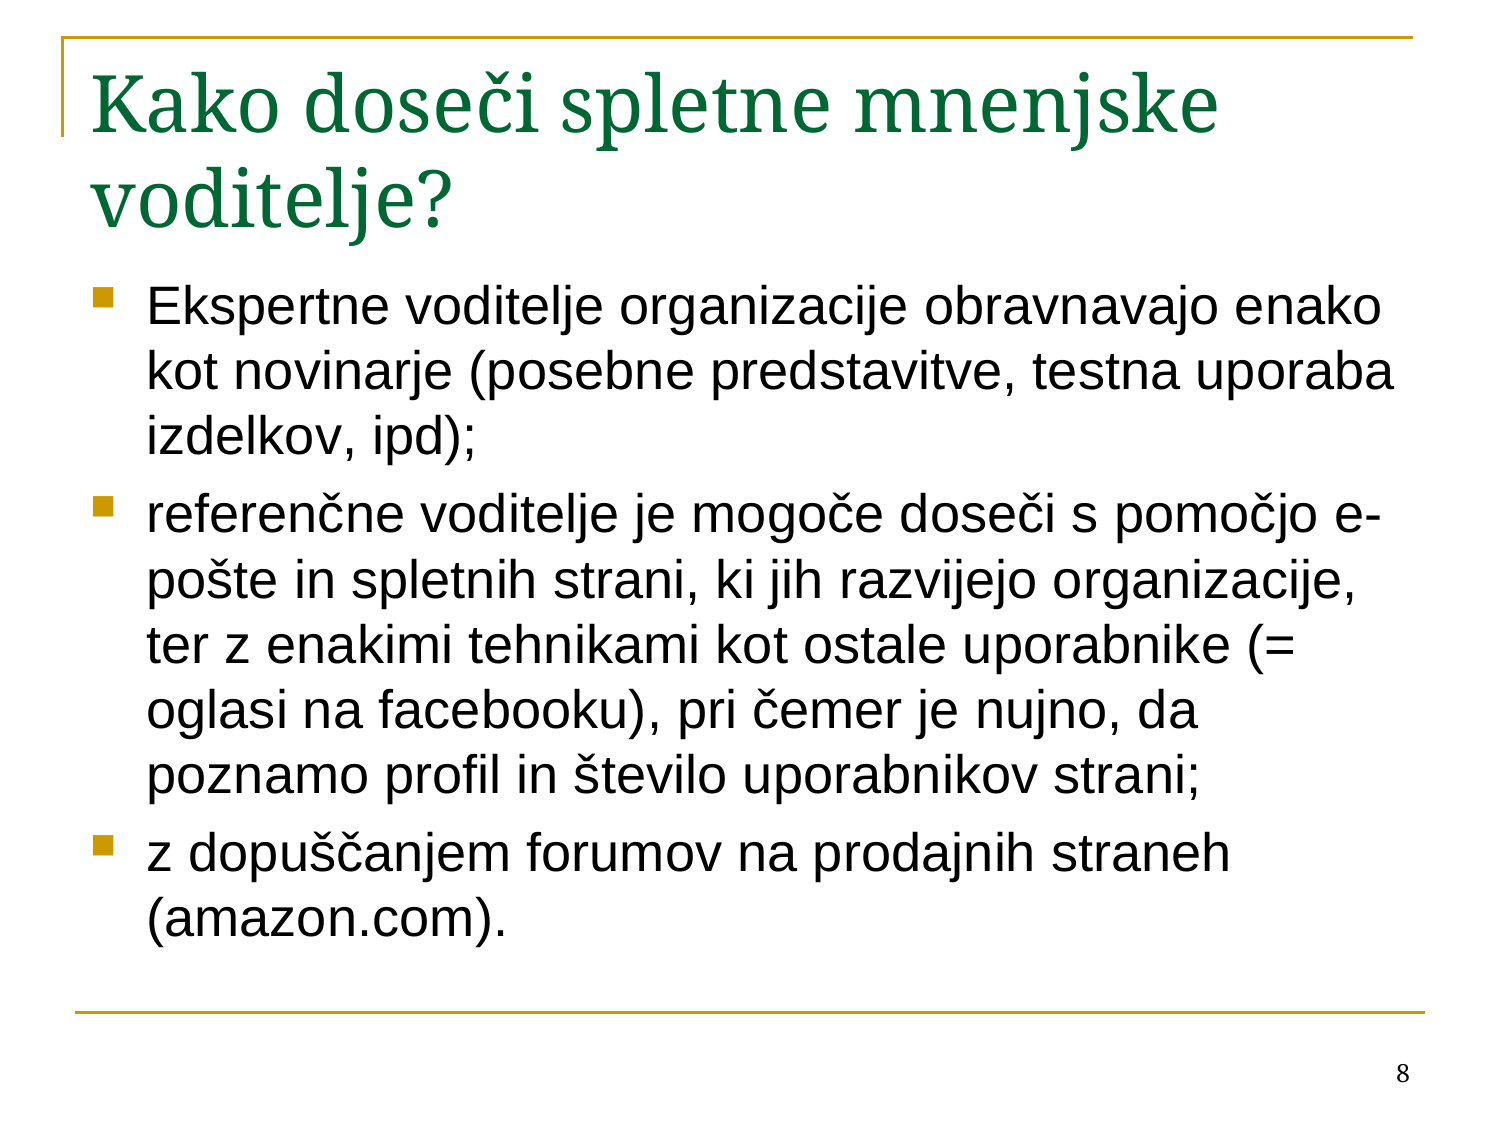

# Kako doseči spletne mnenjske voditelje?
Ekspertne voditelje organizacije obravnavajo enako kot novinarje (posebne predstavitve, testna uporaba izdelkov, ipd);
referenčne voditelje je mogoče doseči s pomočjo e-pošte in spletnih strani, ki jih razvijejo organizacije, ter z enakimi tehnikami kot ostale uporabnike (= oglasi na facebooku), pri čemer je nujno, da poznamo profil in število uporabnikov strani;
z dopuščanjem forumov na prodajnih straneh (amazon.com).